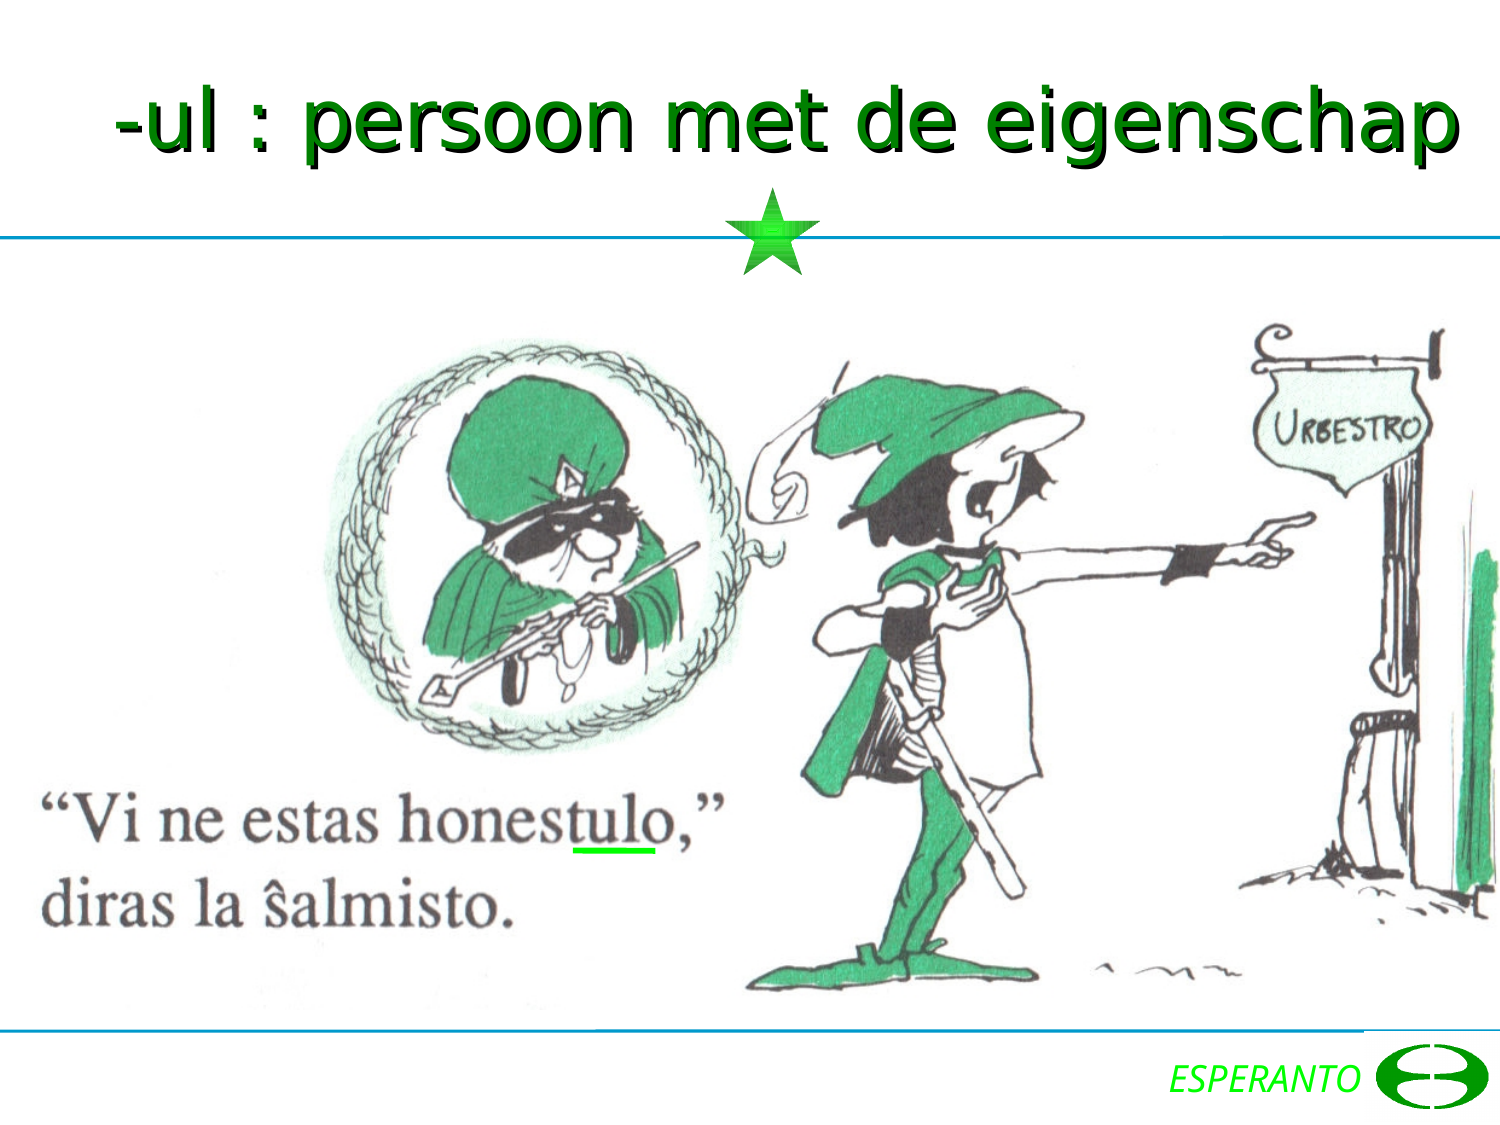

# -ul : persoon met de eigenschap